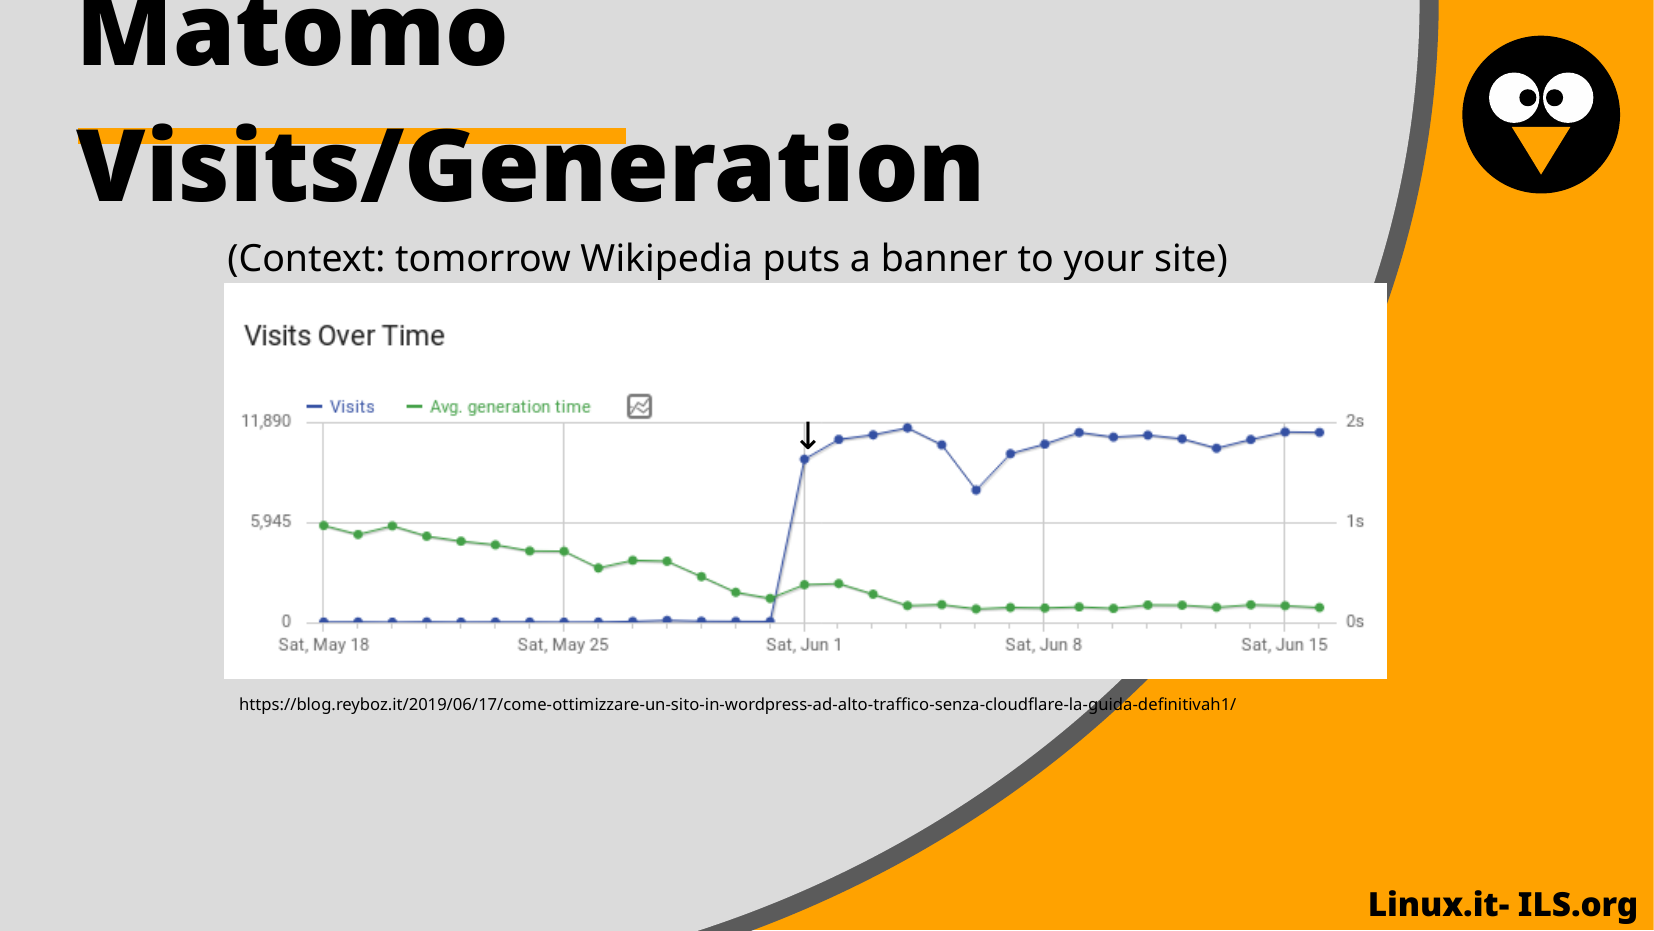

# Matomo Visits/Generation
(Context: tomorrow Wikipedia puts a banner to your site)
↓
https://blog.reyboz.it/2019/06/17/come-ottimizzare-un-sito-in-wordpress-ad-alto-traffico-senza-cloudflare-la-guida-definitivah1/
Linux.it- ILS.org